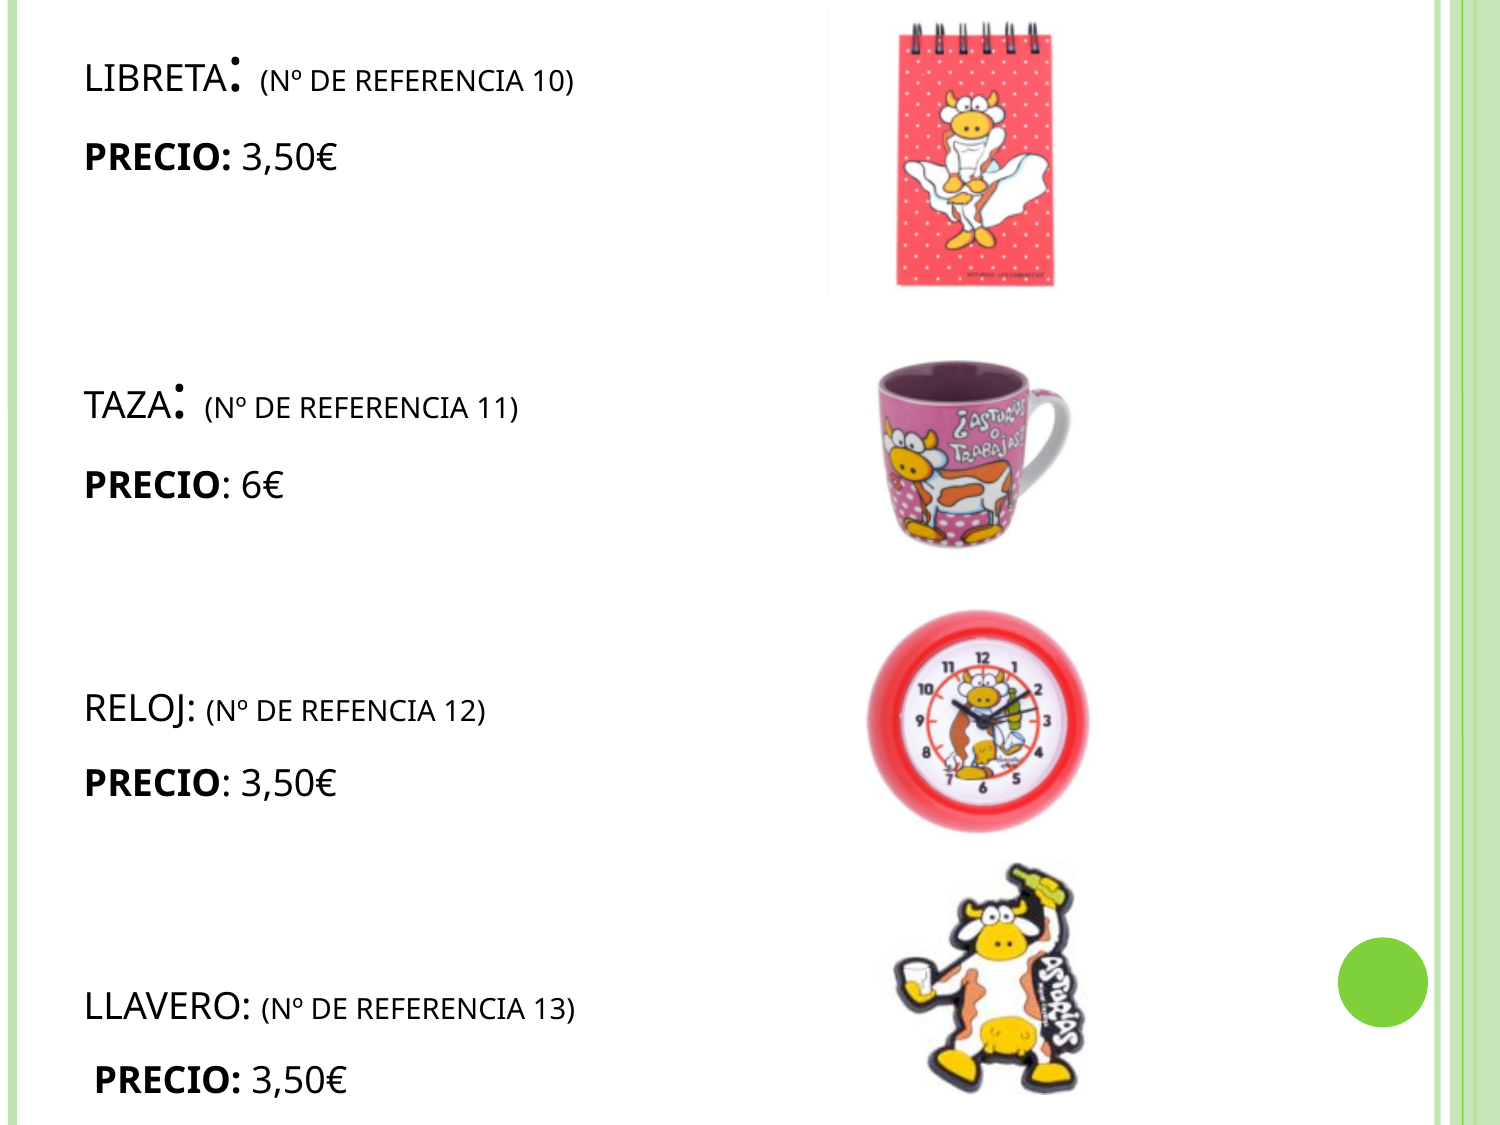

# LIBRETA: (Nº DE REFERENCIA 10)
PRECIO: 3,50€
TAZA: (Nº DE REFERENCIA 11)
PRECIO: 6€
RELOJ: (Nº DE REFENCIA 12)
PRECIO: 3,50€
LLAVERO: (Nº DE REFERENCIA 13)
 PRECIO: 3,50€